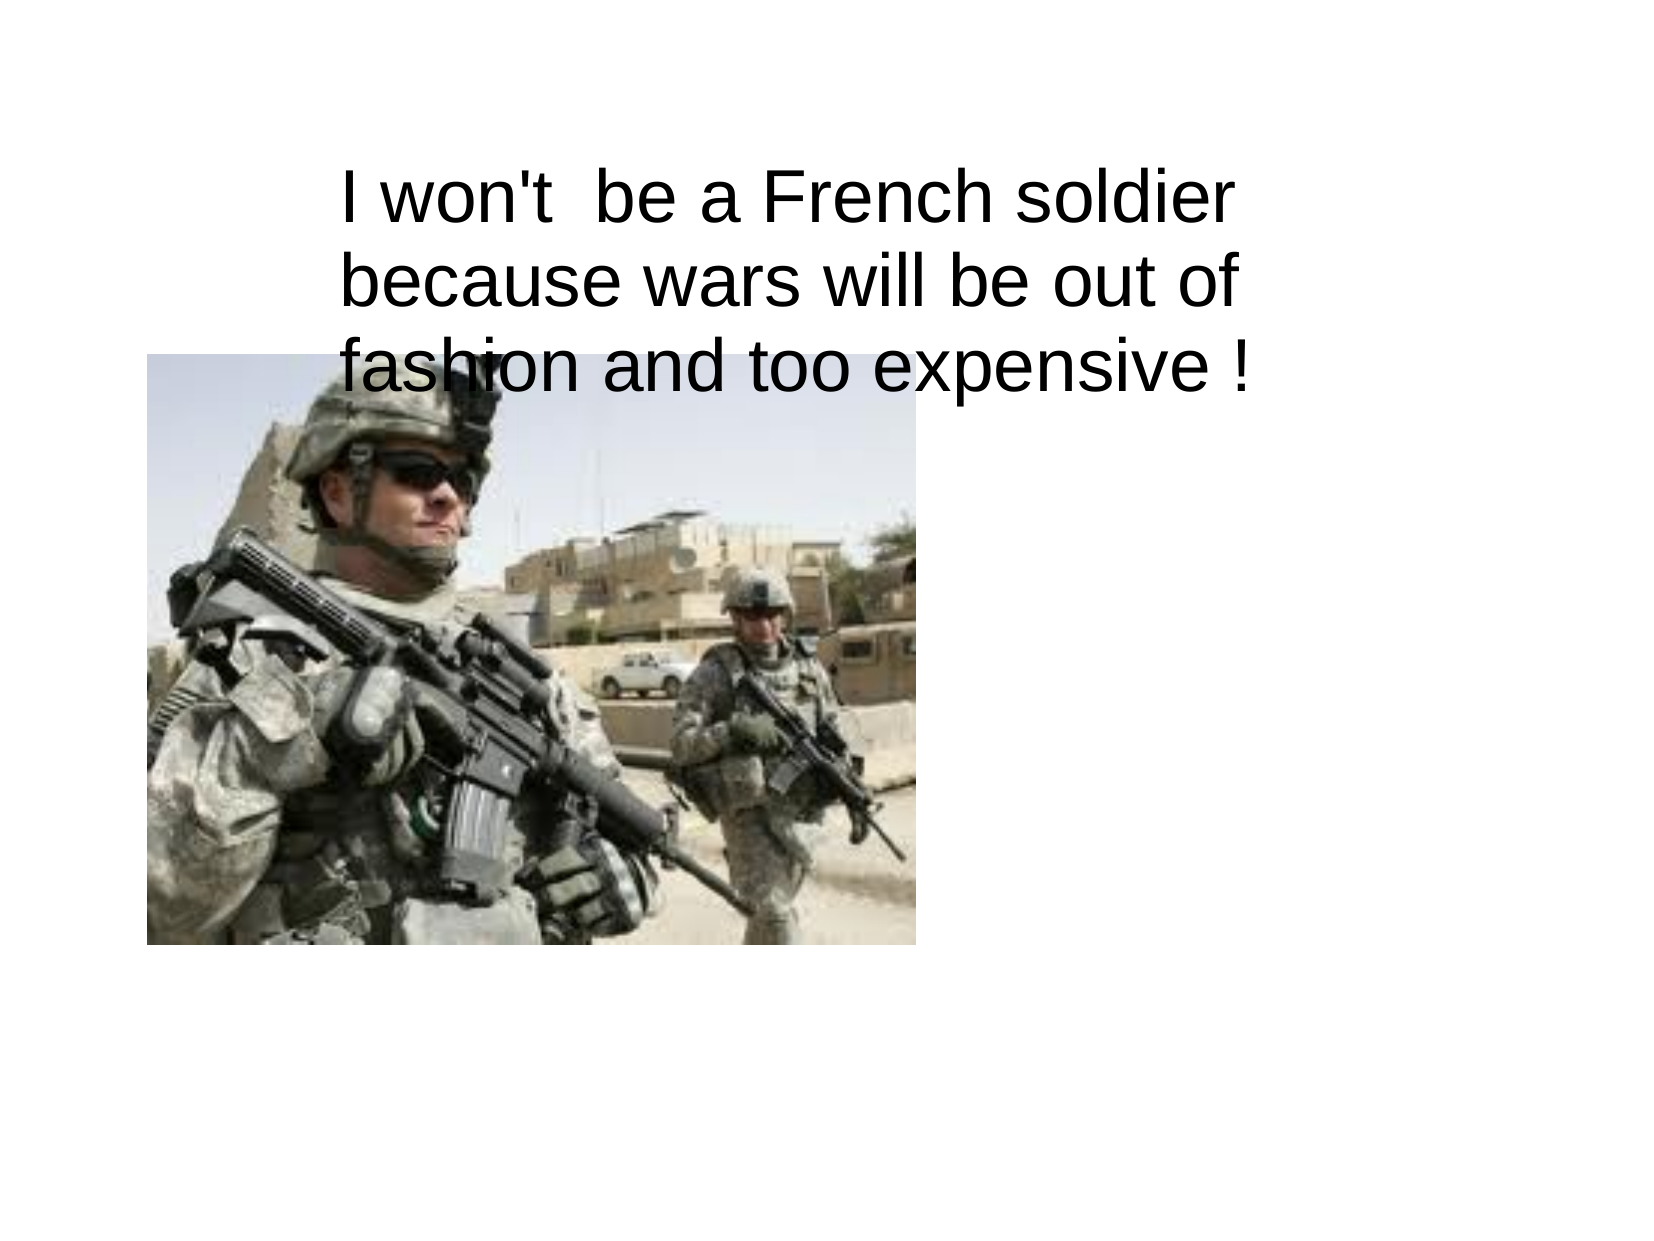

I won't be a French soldier because wars will be out of fashion and too expensive !